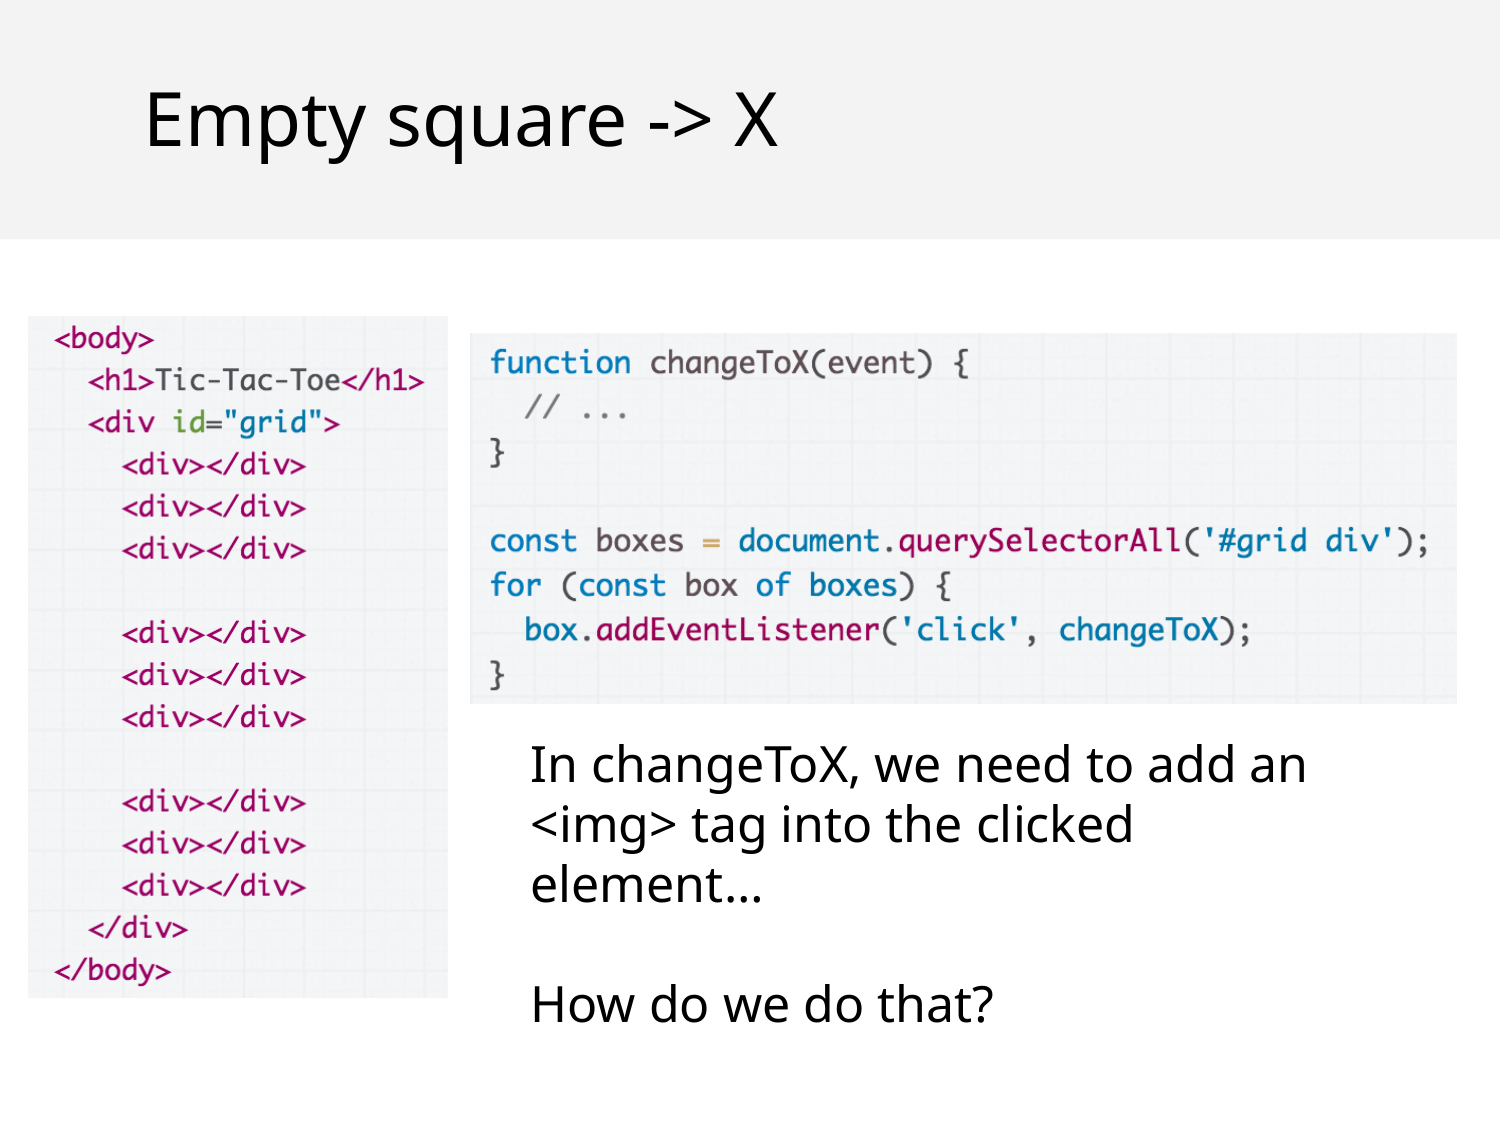

# Empty square -> X
In changeToX, we need to add an <img> tag into the clicked element…
How do we do that?